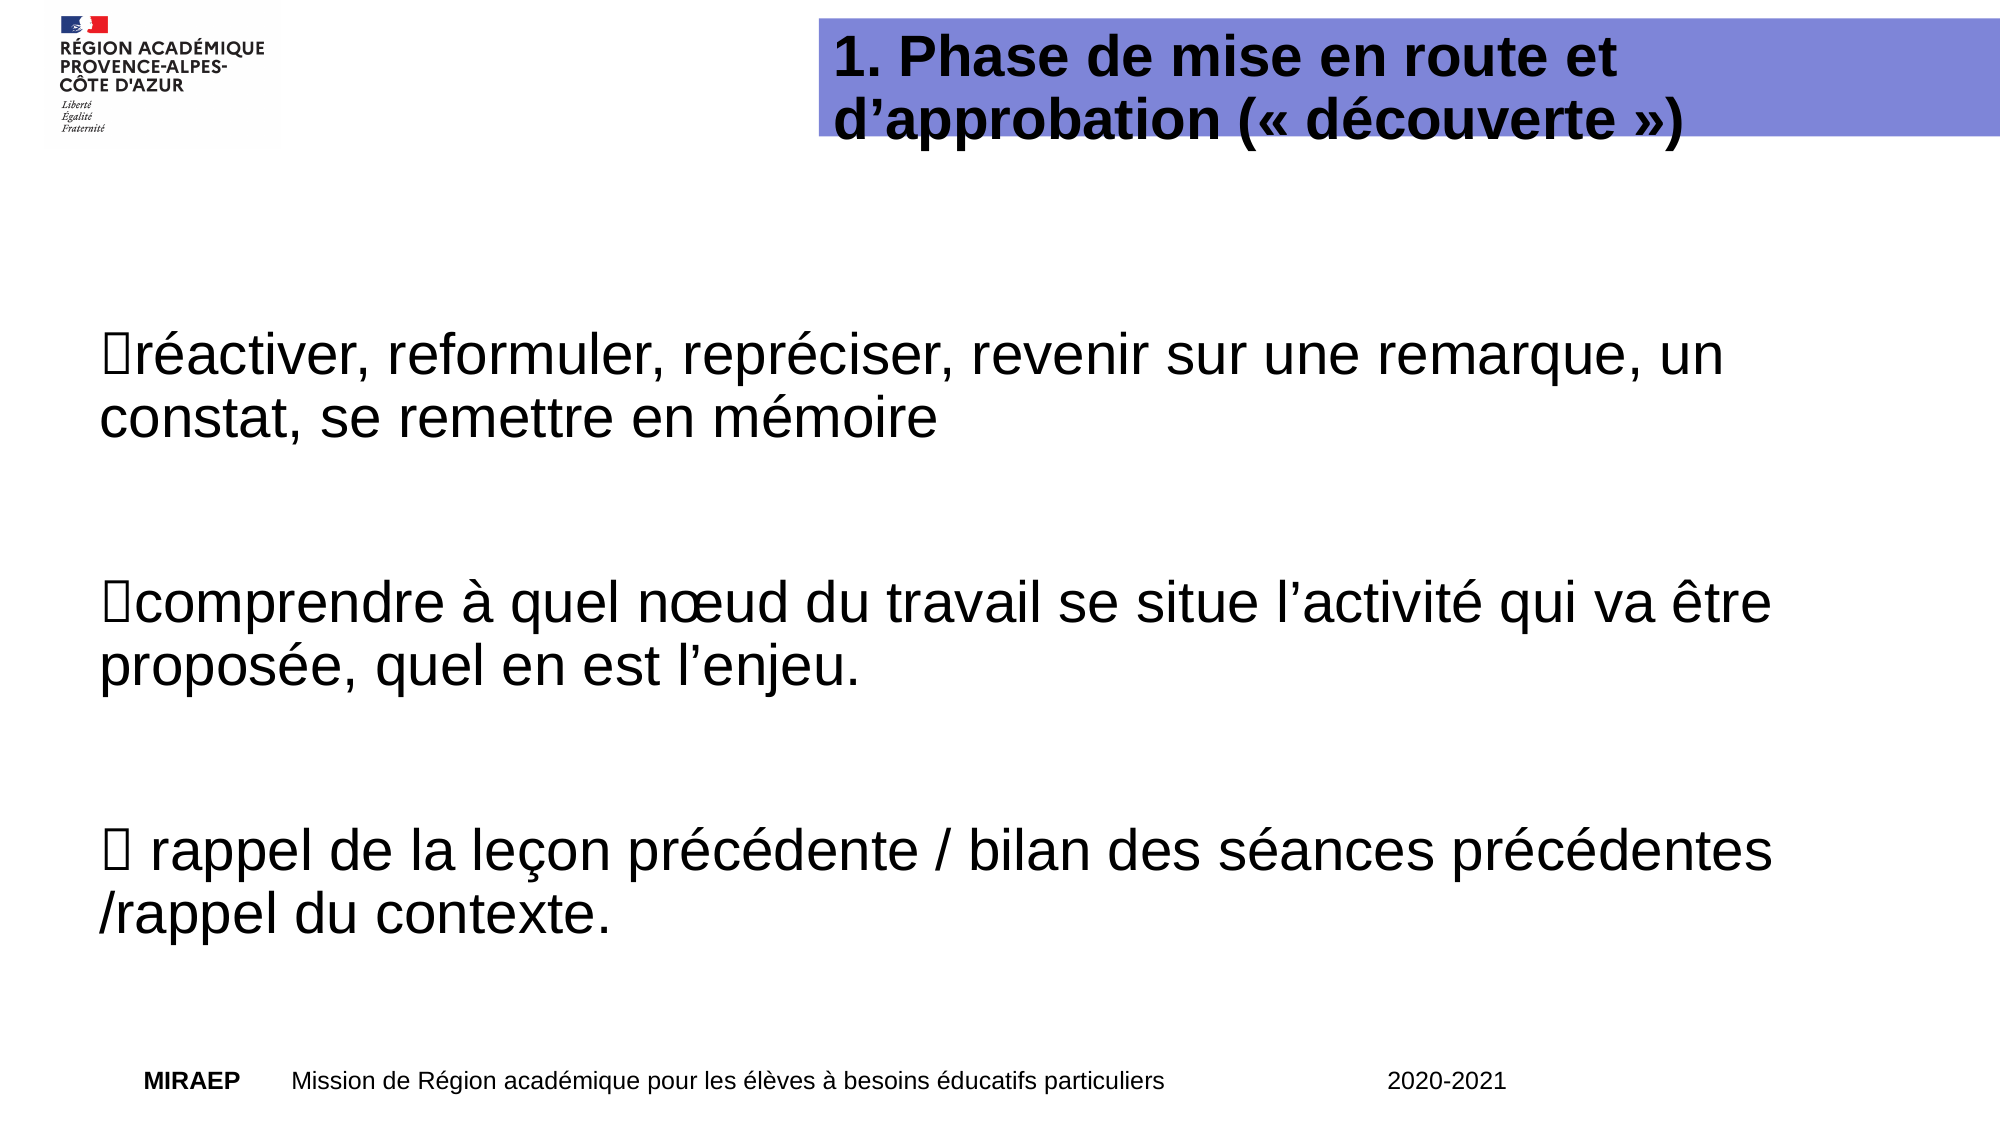

1. Phase de mise en route et d’approbation (« découverte »)
# réactiver, reformuler, repréciser, revenir sur une remarque, un constat, se remettre en mémoire
comprendre à quel nœud du travail se situe l’activité qui va être proposée, quel en est l’enjeu.
 rappel de la leçon précédente / bilan des séances précédentes /rappel du contexte.